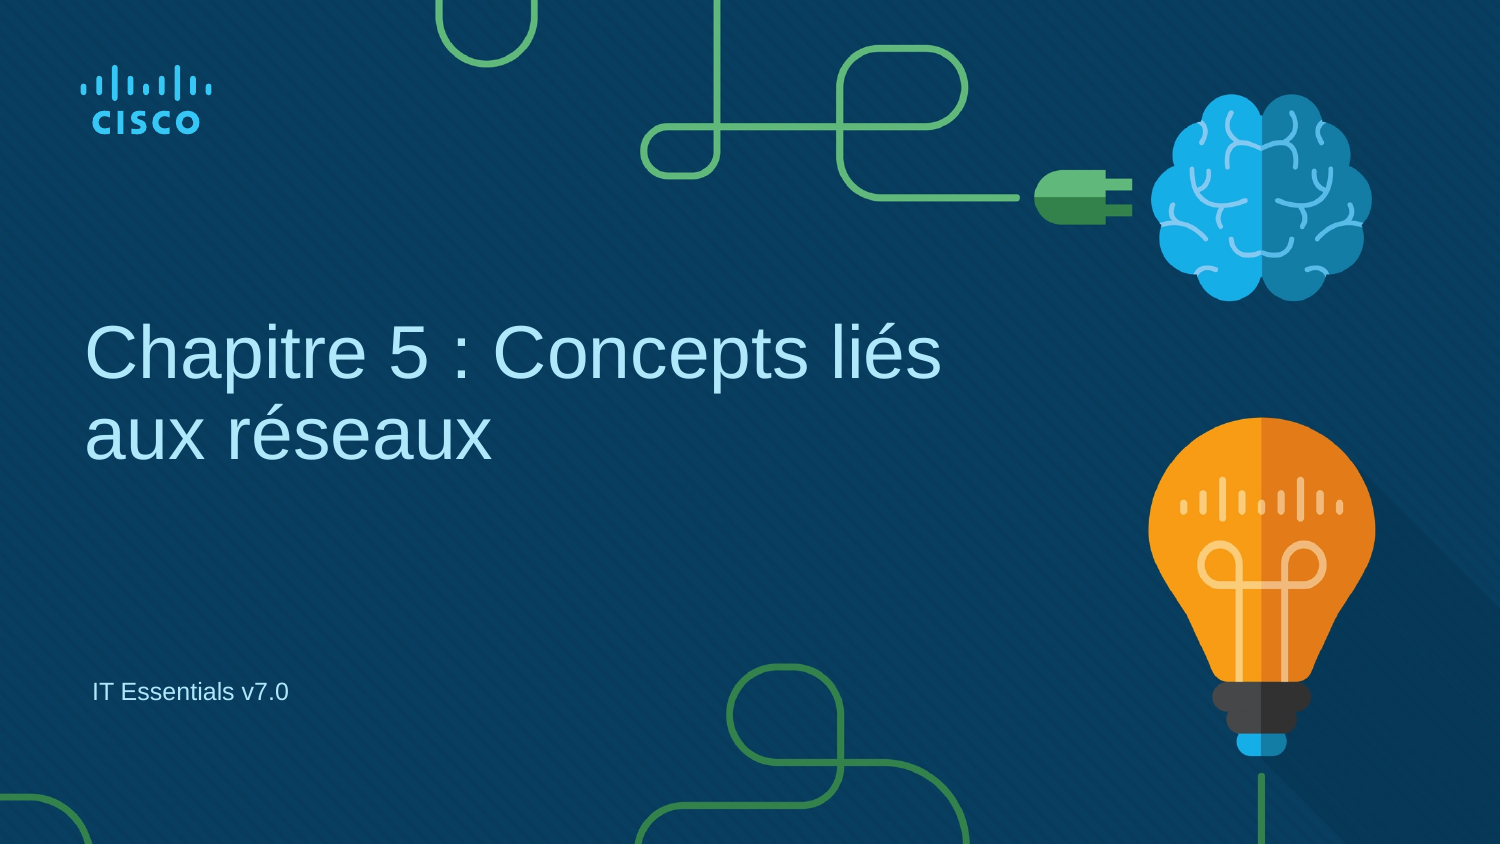

# Chapitre 5 : Concepts liés aux réseaux
IT Essentials v7.0